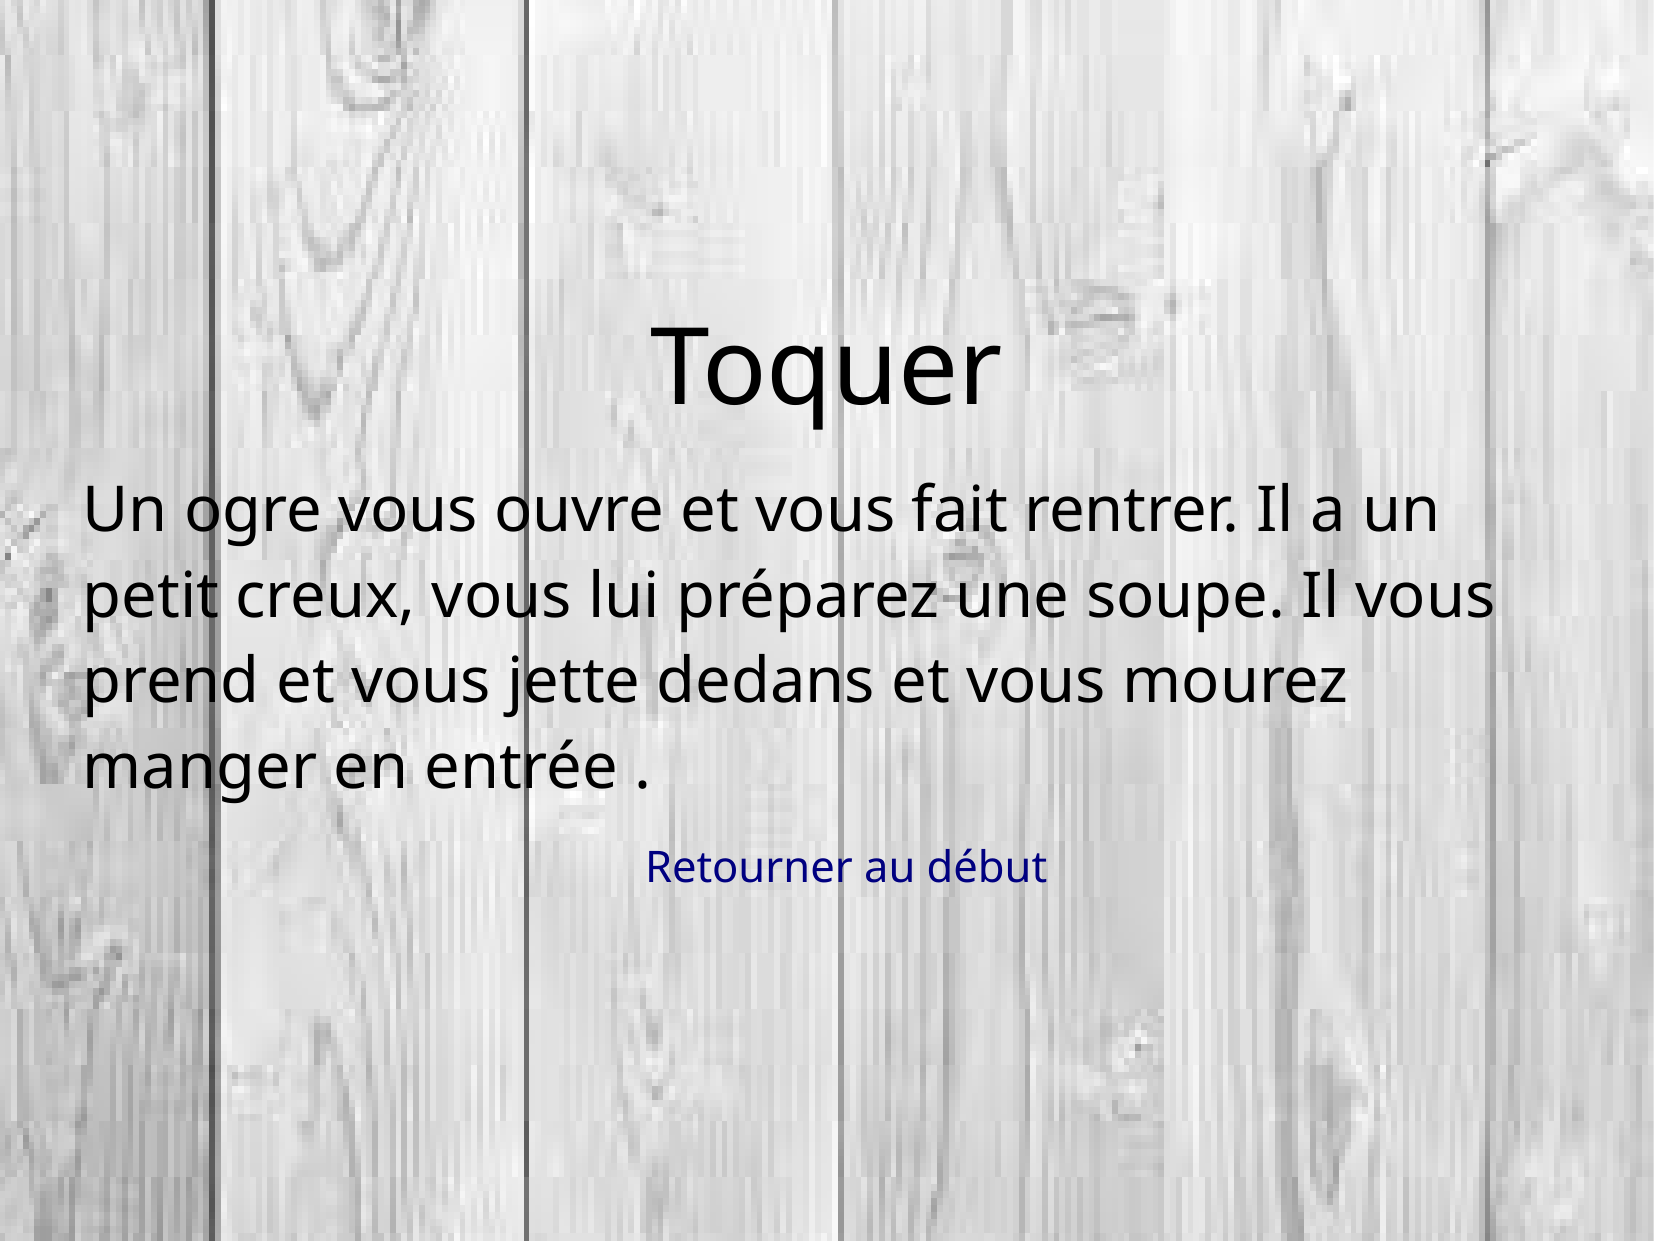

#
Toquer
Un ogre vous ouvre et vous fait rentrer. Il a un petit creux, vous lui préparez une soupe. Il vous prend et vous jette dedans et vous mourez manger en entrée .
 Retourner au début